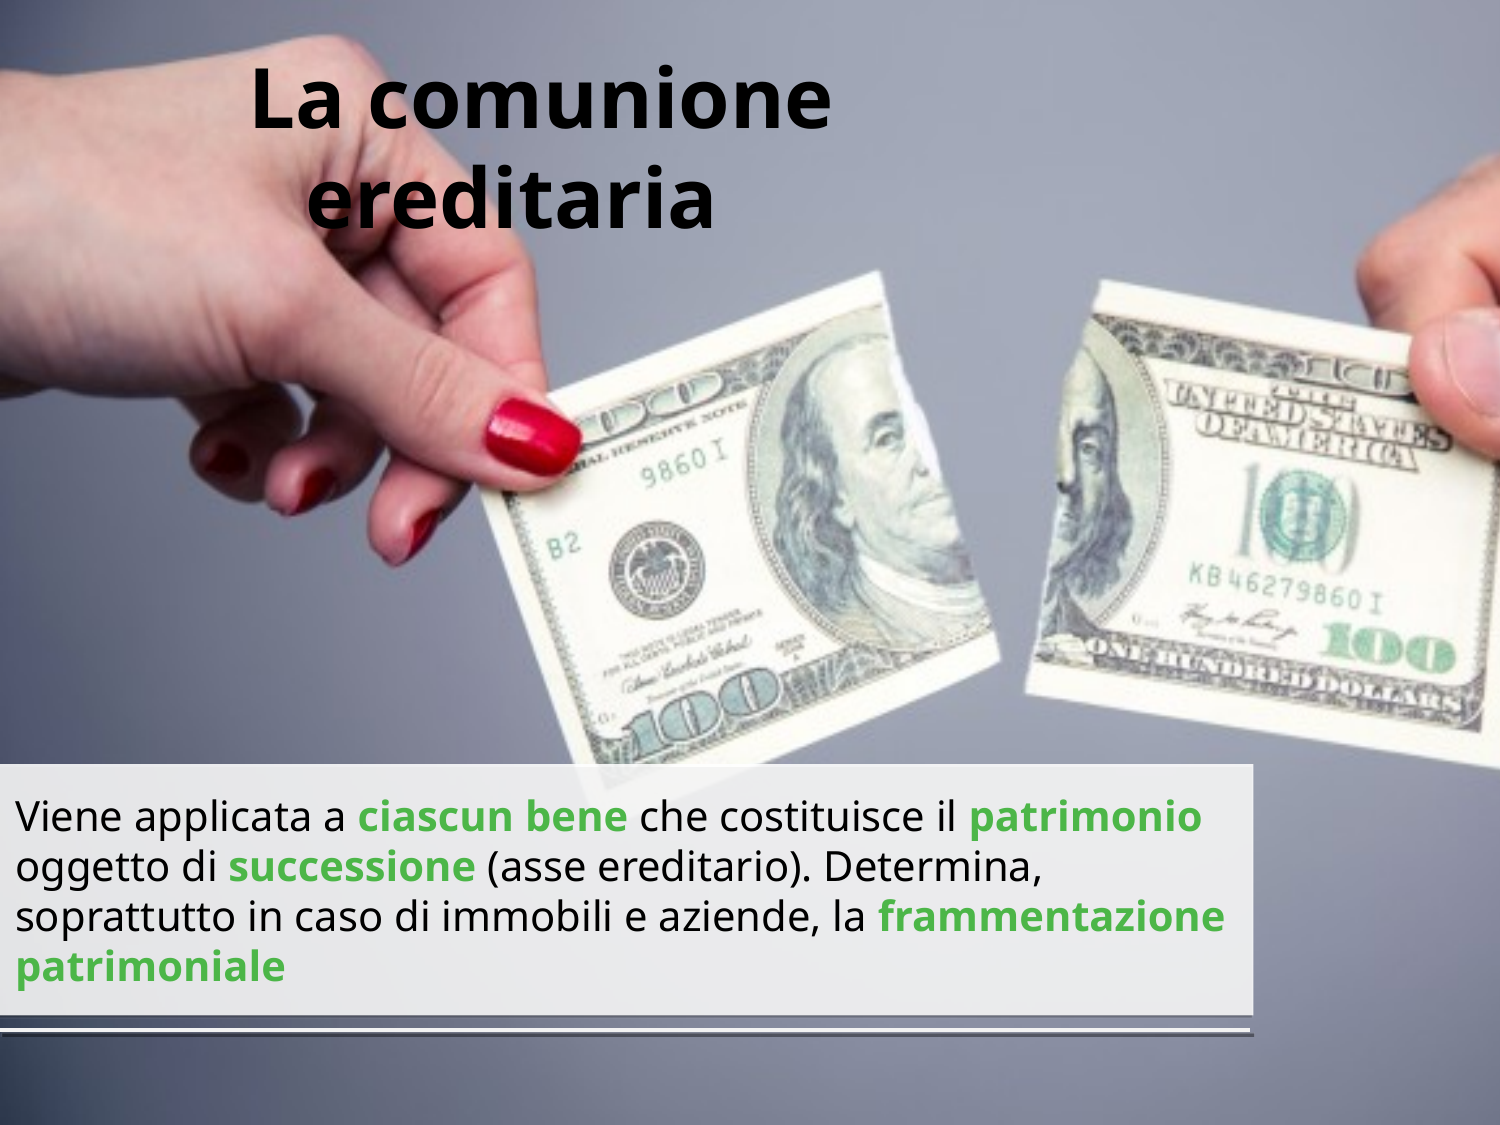

La comunione ereditaria
Viene applicata a ciascun bene che costituisce il patrimonio oggetto di successione (asse ereditario). Determina, soprattutto in caso di immobili e aziende, la frammentazione patrimoniale